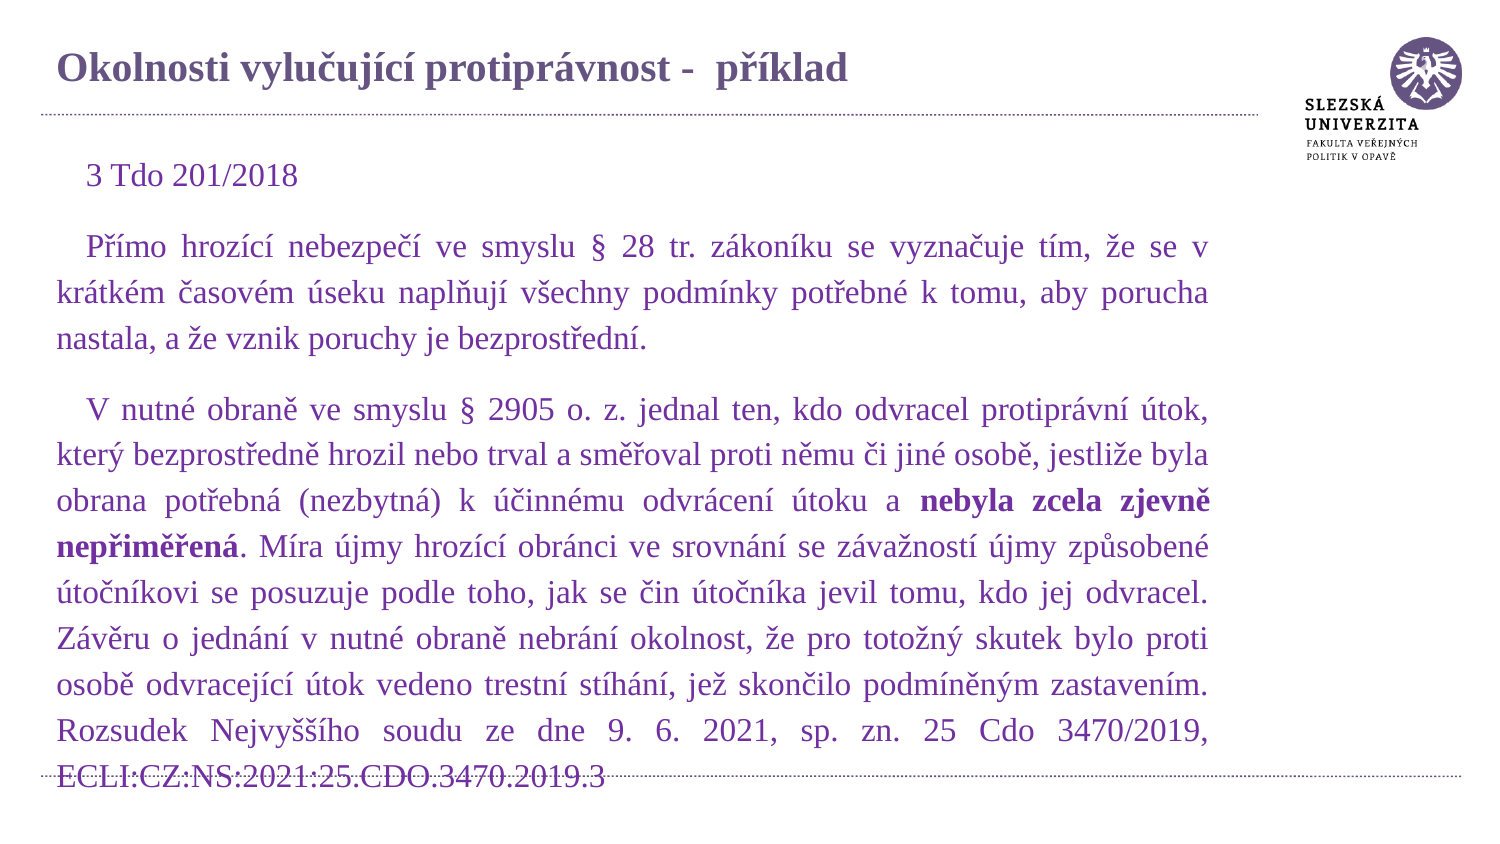

# Okolnosti vylučující protiprávnost - příklad
3 Tdo 201/2018
Přímo hrozící nebezpečí ve smyslu § 28 tr. zákoníku se vyznačuje tím, že se v krátkém časovém úseku naplňují všechny podmínky potřebné k tomu, aby porucha nastala, a že vznik poruchy je bezprostřední.
V nutné obraně ve smyslu § 2905 o. z. jednal ten, kdo odvracel protiprávní útok, který bezprostředně hrozil nebo trval a směřoval proti němu či jiné osobě, jestliže byla obrana potřebná (nezbytná) k účinnému odvrácení útoku a nebyla zcela zjevně nepřiměřená. Míra újmy hrozící obránci ve srovnání se závažností újmy způsobené útočníkovi se posuzuje podle toho, jak se čin útočníka jevil tomu, kdo jej odvracel. Závěru o jednání v nutné obraně nebrání okolnost, že pro totožný skutek bylo proti osobě odvracející útok vedeno trestní stíhání, jež skončilo podmíněným zastavením. Rozsudek Nejvyššího soudu ze dne 9. 6. 2021, sp. zn. 25 Cdo 3470/2019, ECLI:CZ:NS:2021:25.CDO.3470.2019.3